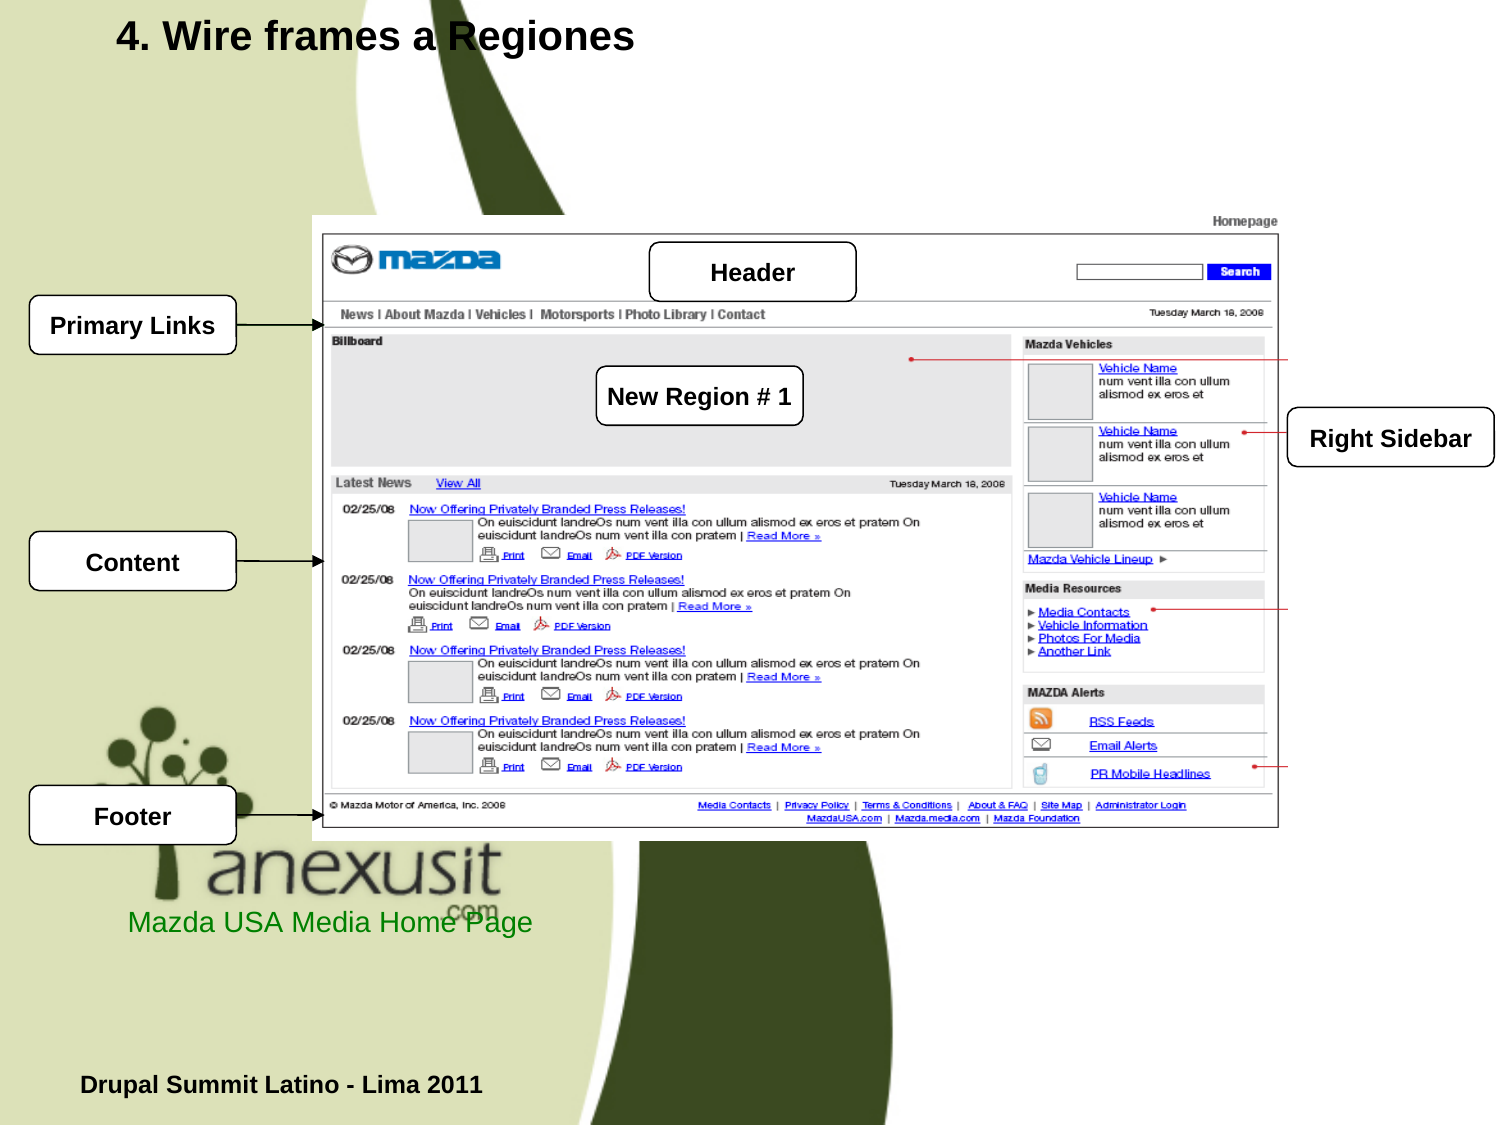

4. Wire frames a Regiones
Header
Primary Links
New Region # 1
Right Sidebar
Content
Footer
Mazda USA Media Home Page
Drupal Summit Latino - Lima 2011